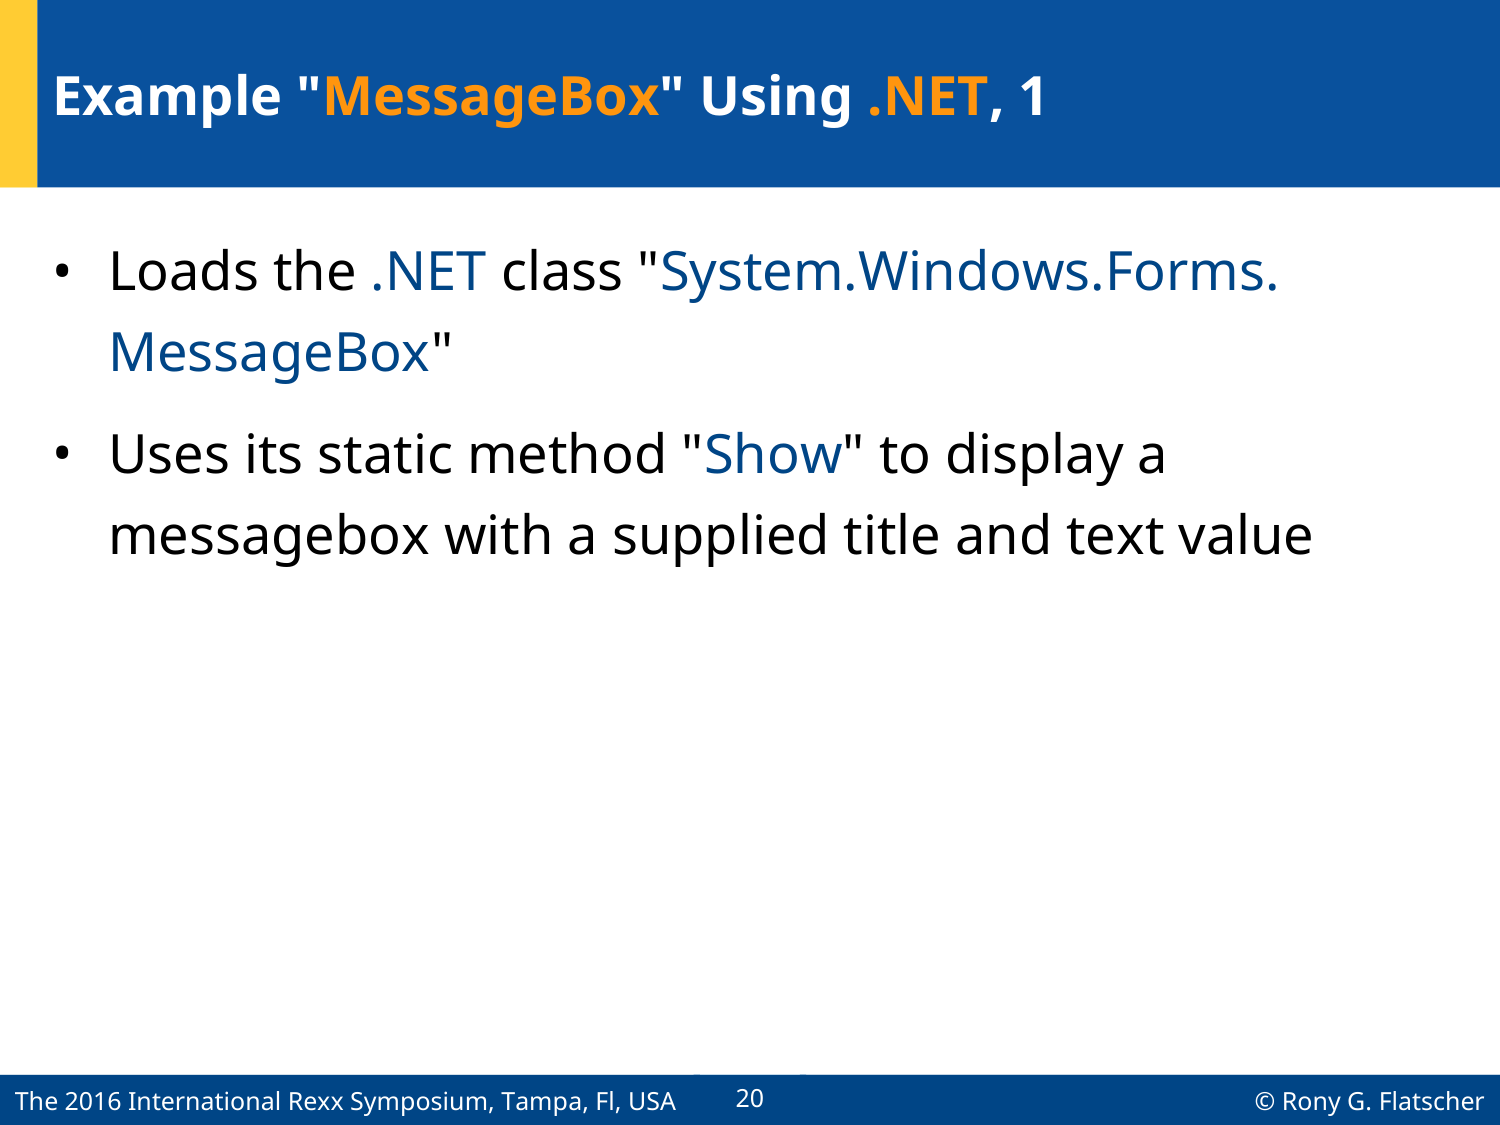

# Example "MessageBox" Using .NET, 1
Loads the .NET class "System.Windows.Forms. MessageBox"
Uses its static method "Show" to display a messagebox with a supplied title and text value